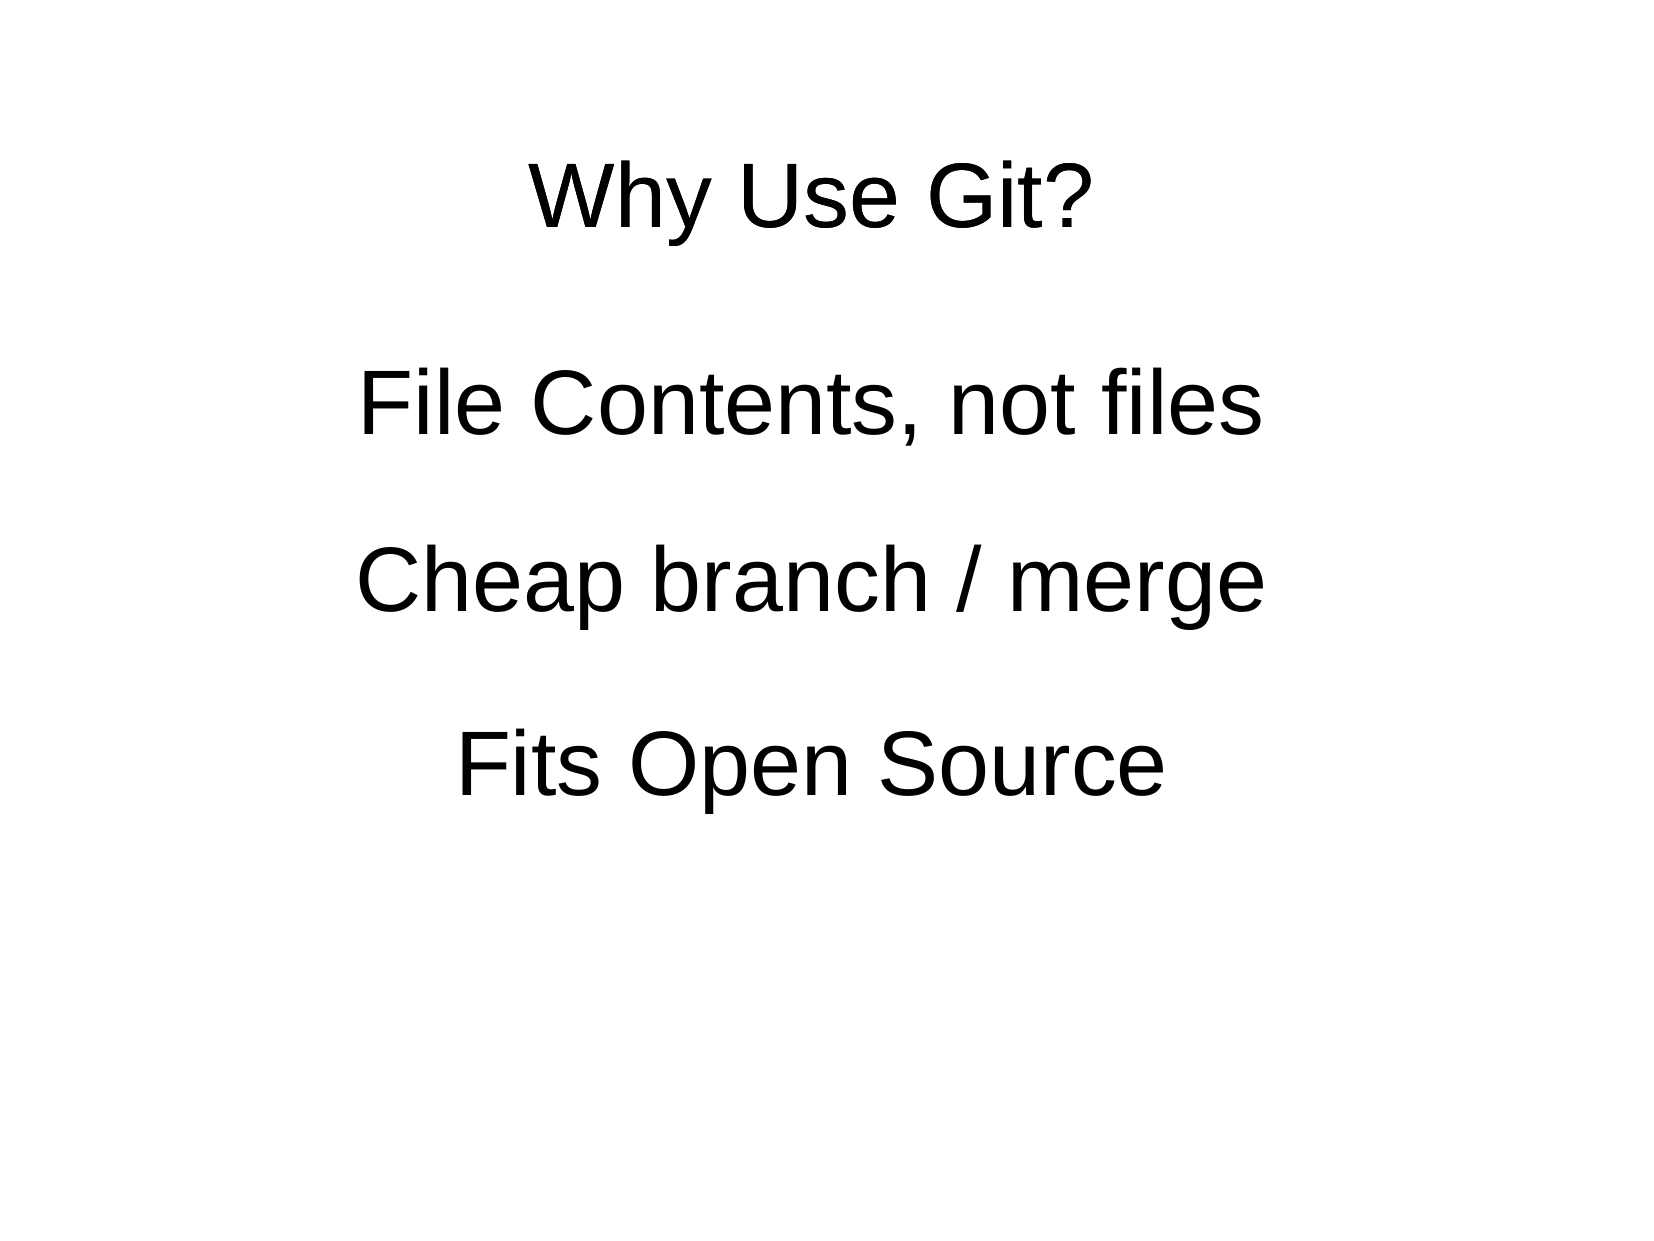

# Why Use Git?
Why Use Git?
File Contents, not files
Cheap branch / merge
Fits Open Source